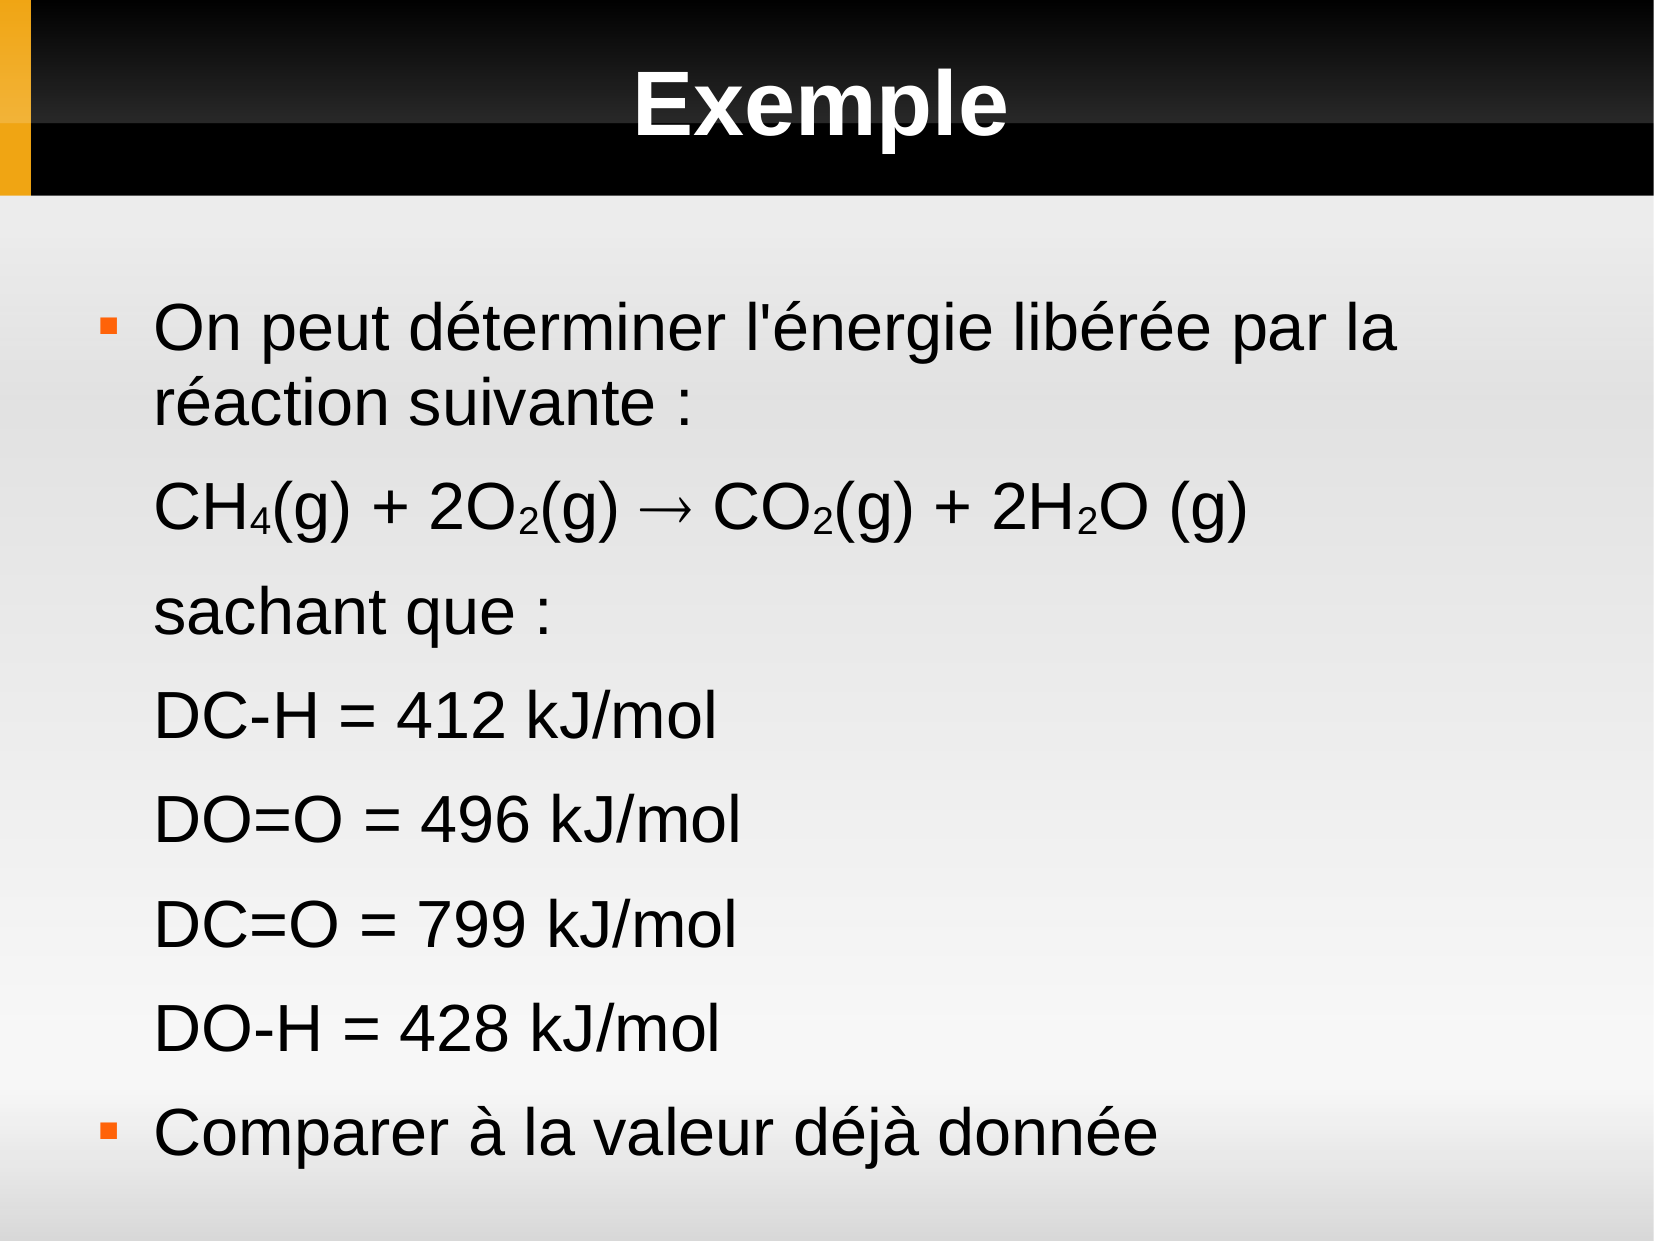

# Exemple
On peut déterminer l'énergie libérée par la réaction suivante :
CH4(g) + 2O2(g) ® CO2(g) + 2H2O (g)
sachant que :
DC-H = 412 kJ/mol
DO=O = 496 kJ/mol
DC=O = 799 kJ/mol
DO-H = 428 kJ/mol
Comparer à la valeur déjà donnée